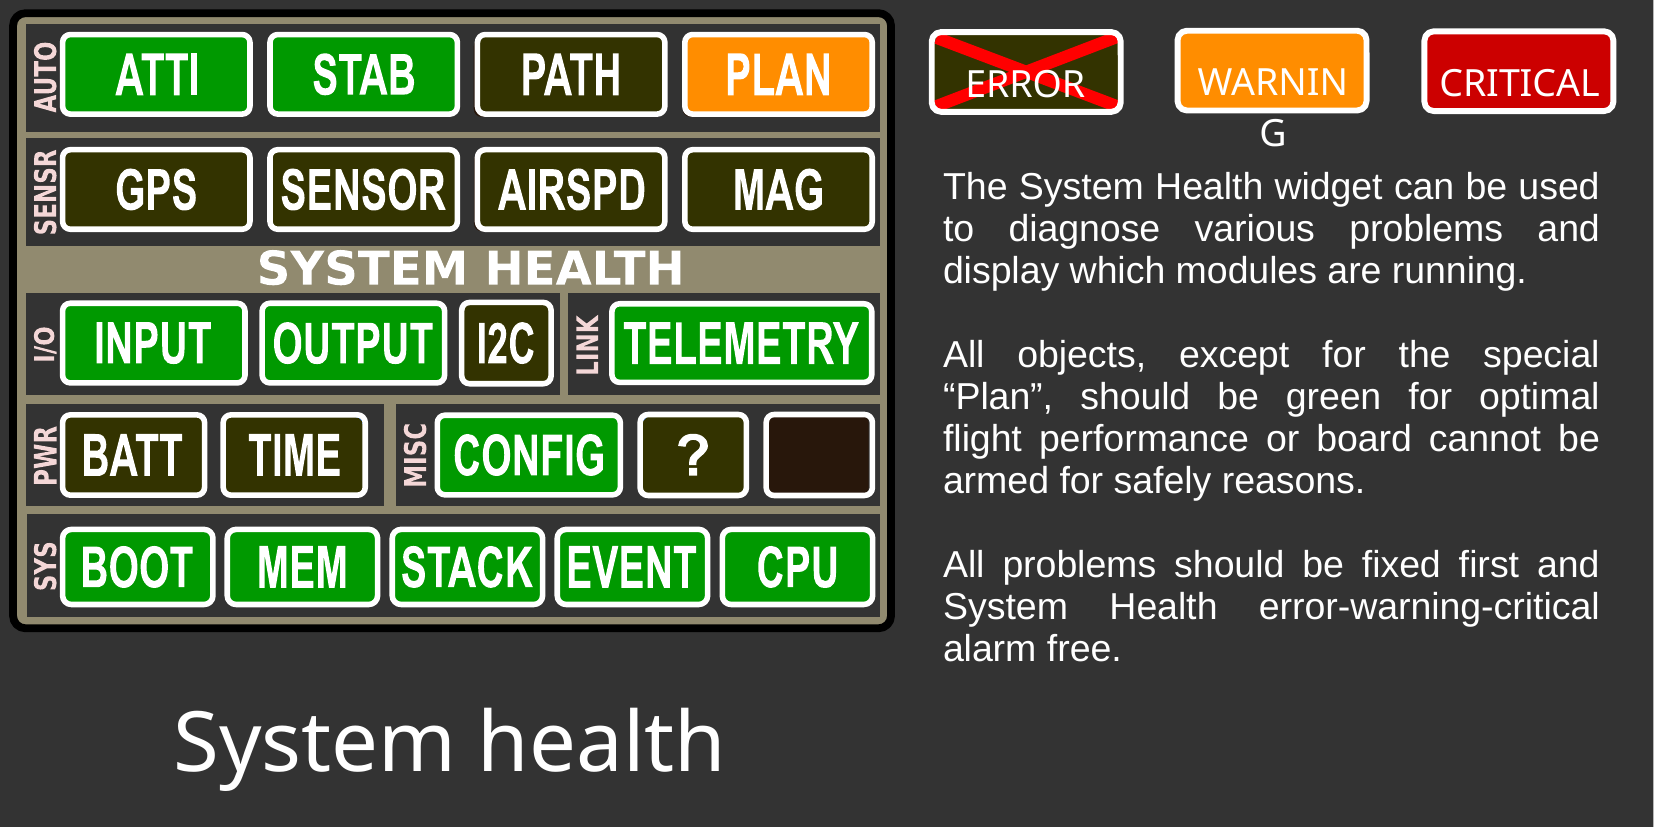

ERROR
WARNING
CRITICAL
The System Health widget can be used to diagnose various problems and display which modules are running.
All objects, except for the special “Plan”, should be green for optimal flight performance or board cannot be armed for safely reasons.
All problems should be fixed first and System Health error-warning-critical alarm free.
System health